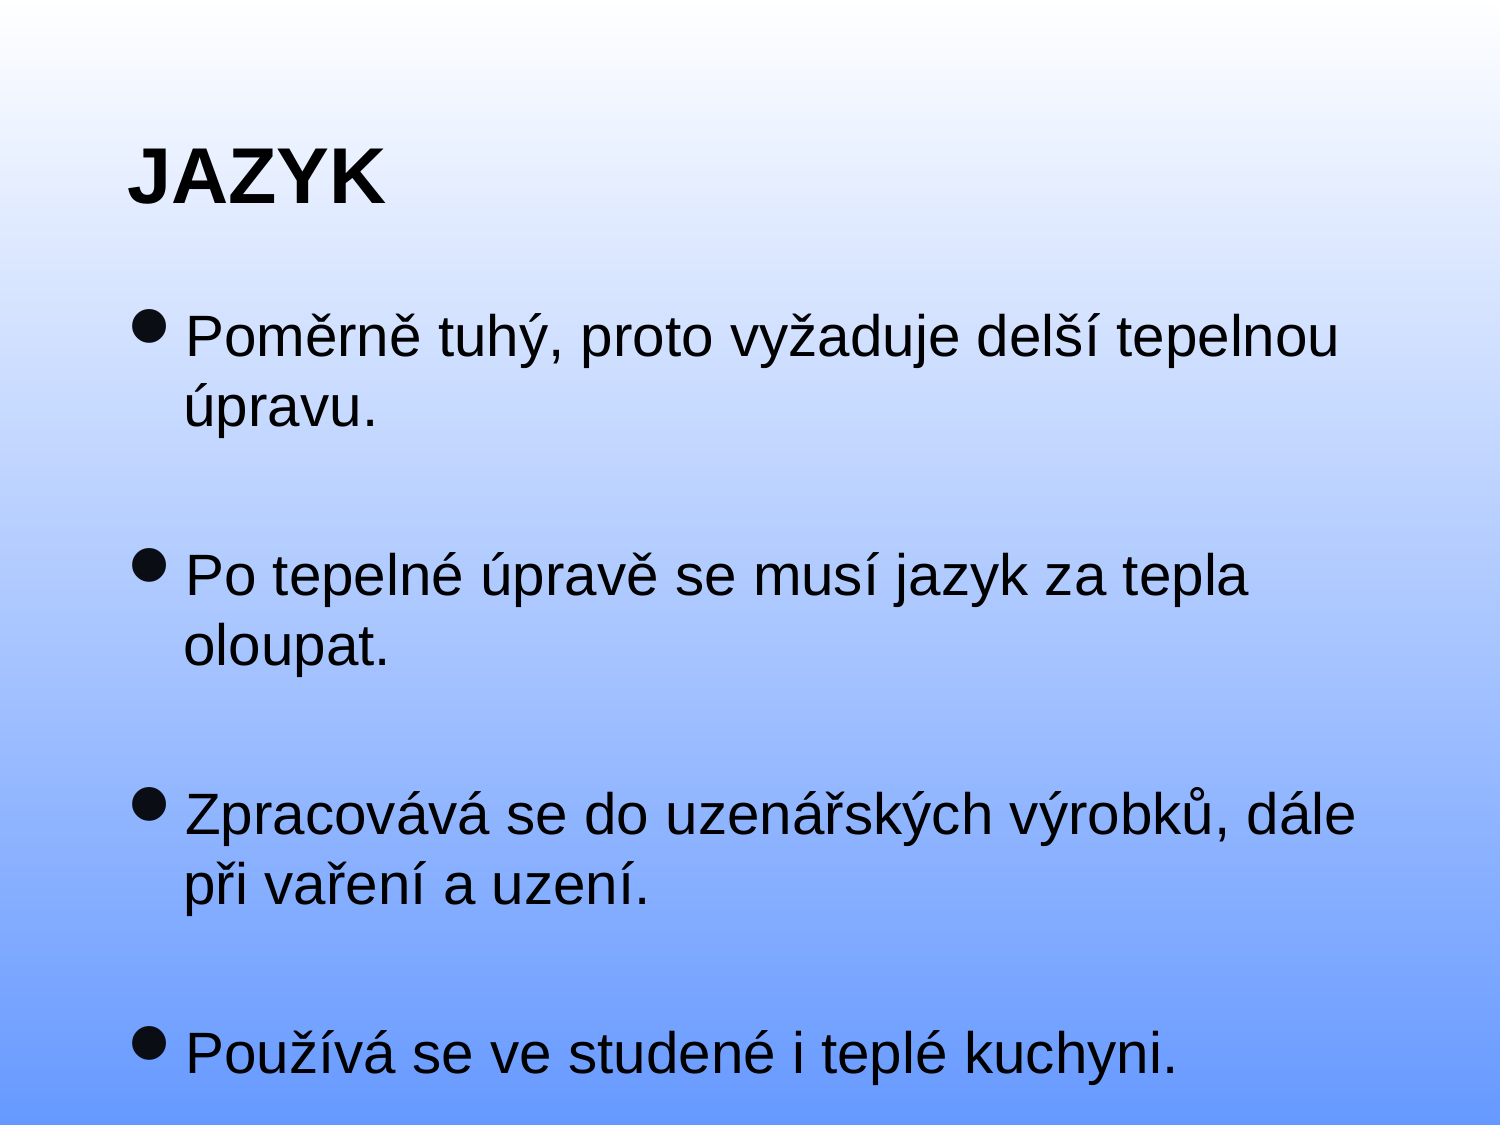

# JAZYK
Poměrně tuhý, proto vyžaduje delší tepelnou úpravu.
Po tepelné úpravě se musí jazyk za tepla oloupat.
Zpracovává se do uzenářských výrobků, dále při vaření a uzení.
Používá se ve studené i teplé kuchyni.